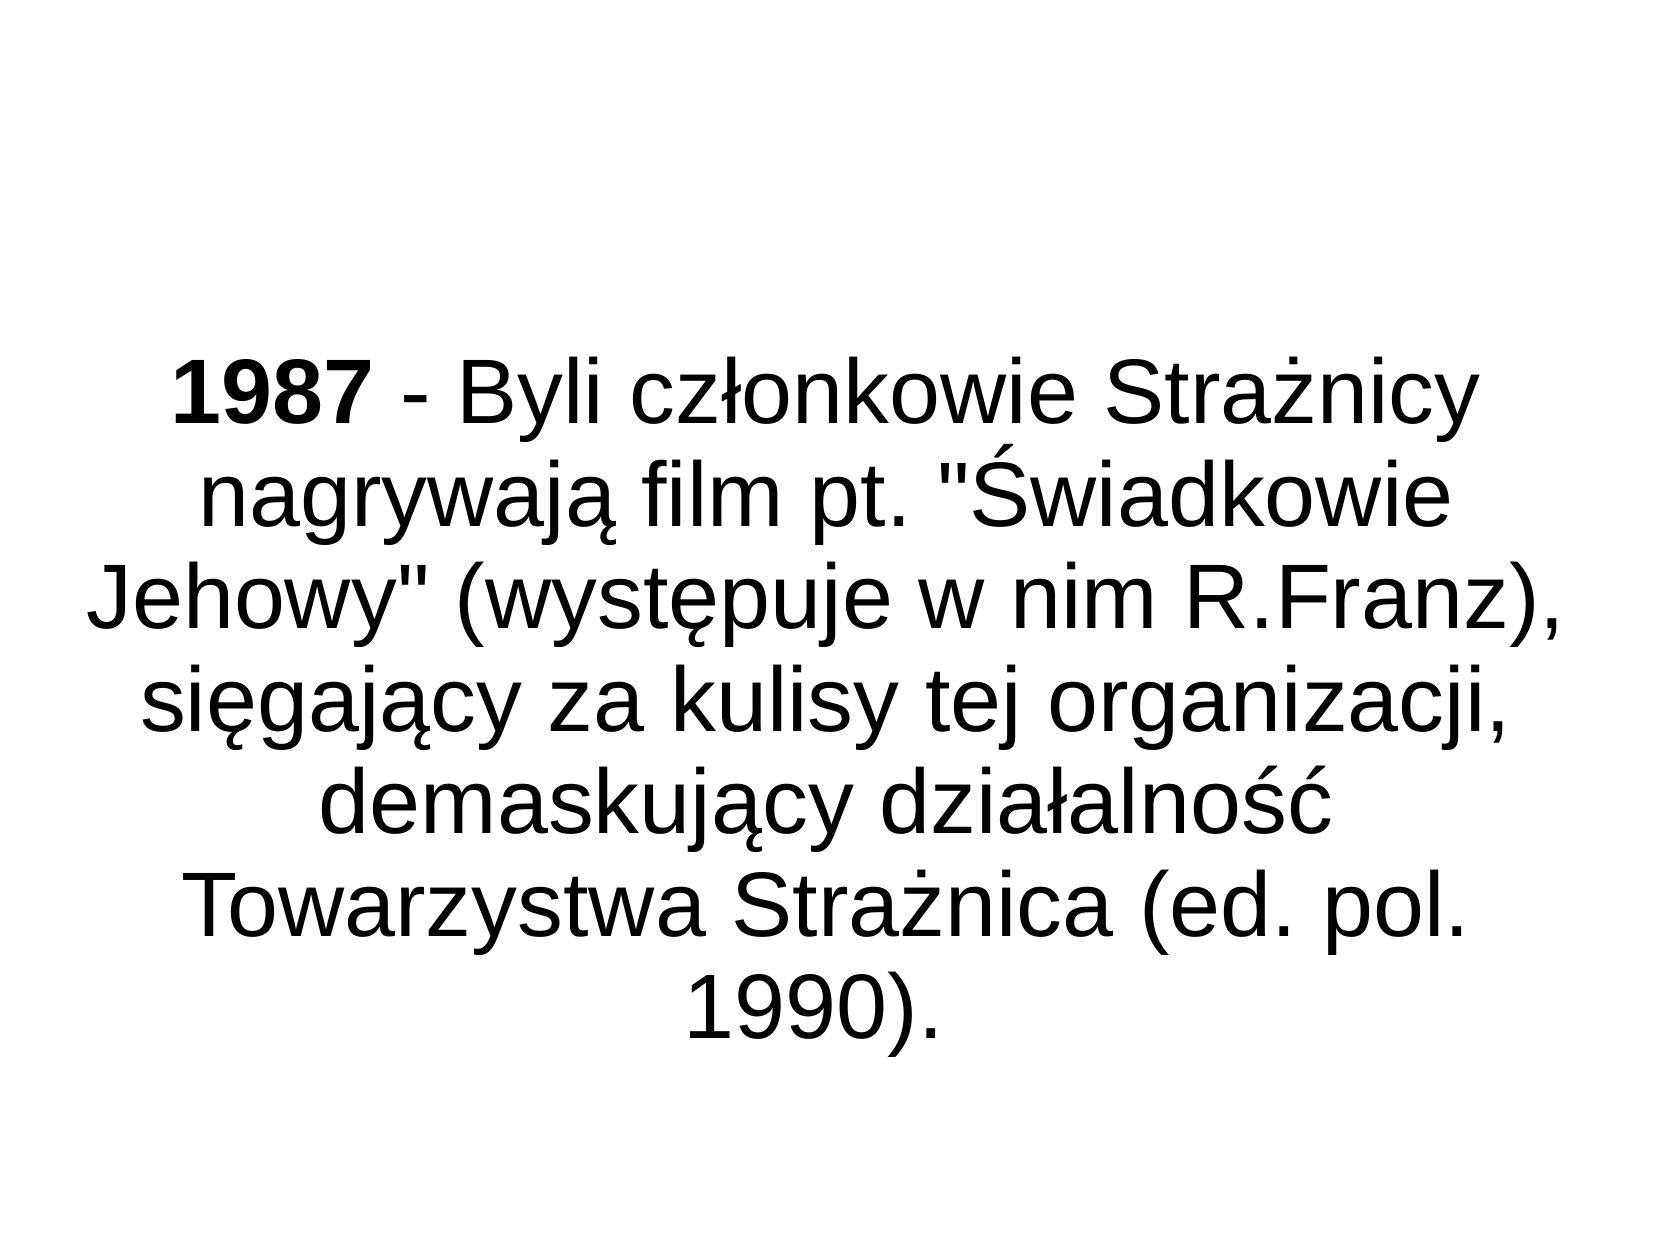

#
1987 - Byli członkowie Strażnicy nagrywają film pt. "Świadkowie Jehowy" (występuje w nim R.Franz), sięgający za kulisy tej organizacji, demaskujący działalność Towarzystwa Strażnica (ed. pol. 1990).